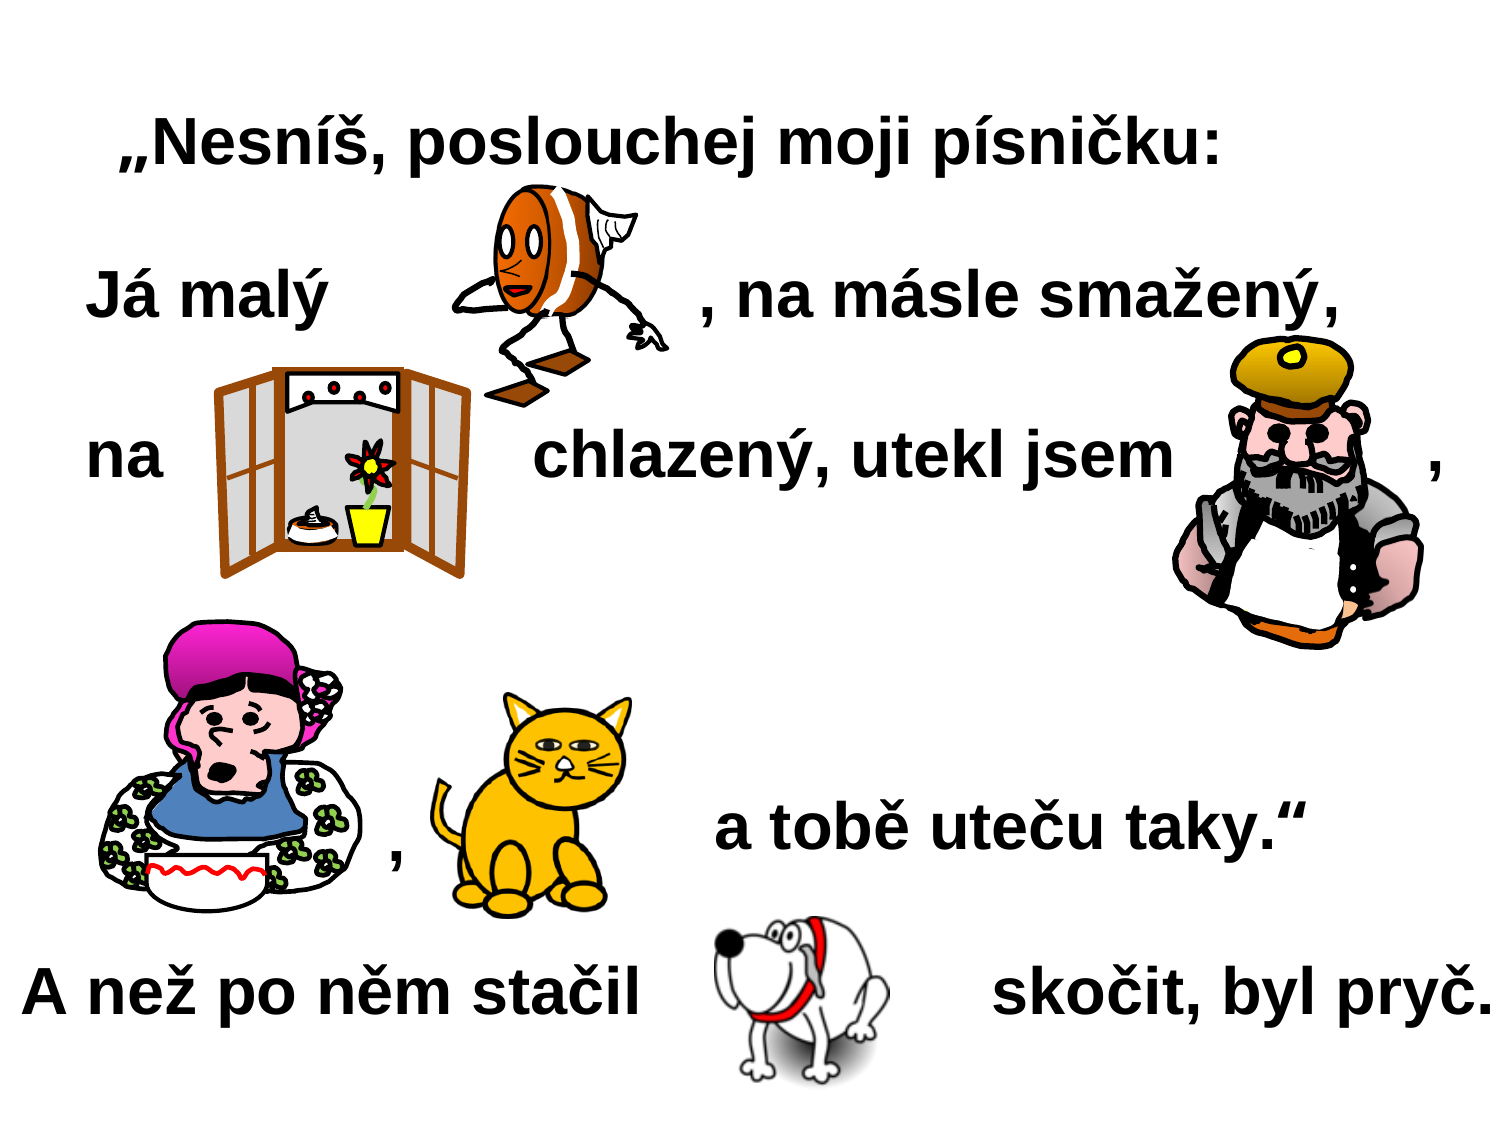

„Nesníš, poslouchej moji písničku:
Já malý , na másle smažený,
na chlazený, utekl jsem
,
 a tobě uteču taky.“
,
A než po něm stačil skočit, byl pryč.